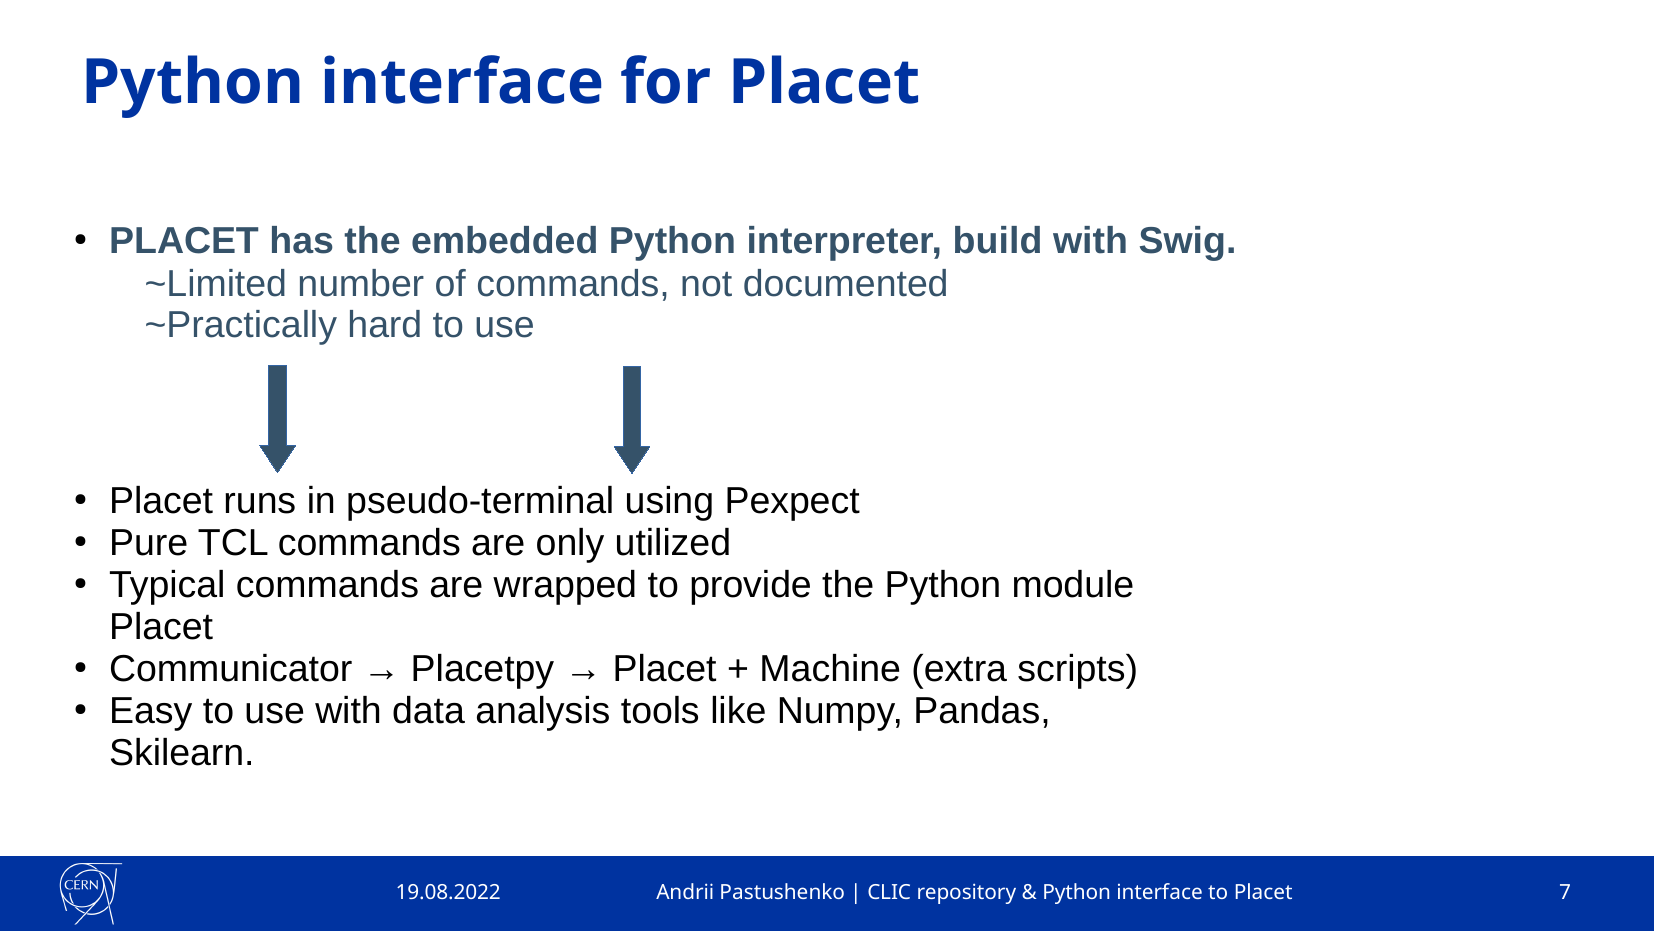

# Python interface for Placet
PLACET has the embedded Python interpreter, build with Swig.
~Limited number of commands, not documented
~Practically hard to use
Placet runs in pseudo-terminal using Pexpect
Pure TCL commands are only utilized
Typical commands are wrapped to provide the Python module Placet
Communicator → Placetpy → Placet + Machine (extra scripts)
Easy to use with data analysis tools like Numpy, Pandas, Skilearn.
19.08.2022
Andrii Pastushenko | CLIC repository & Python interface to Placet
7